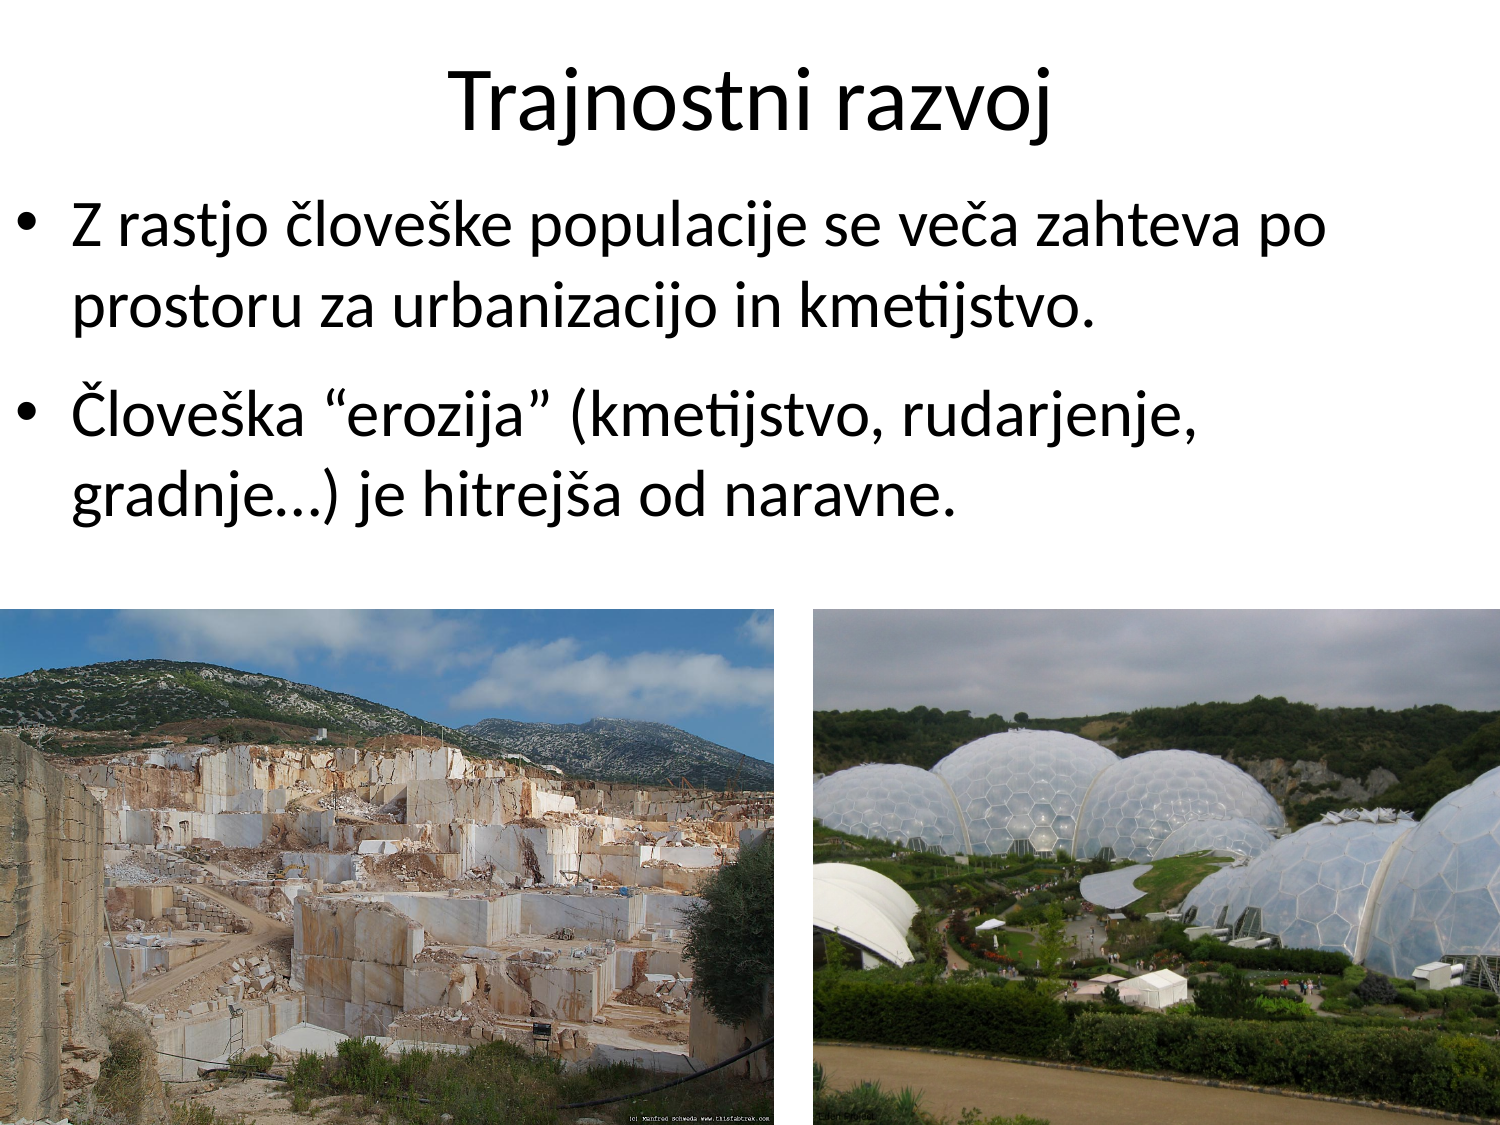

# Trajnostni razvoj
Z rastjo človeške populacije se veča zahteva po prostoru za urbanizacijo in kmetijstvo.
Človeška “erozija” (kmetijstvo, rudarjenje, gradnje…) je hitrejša od naravne.